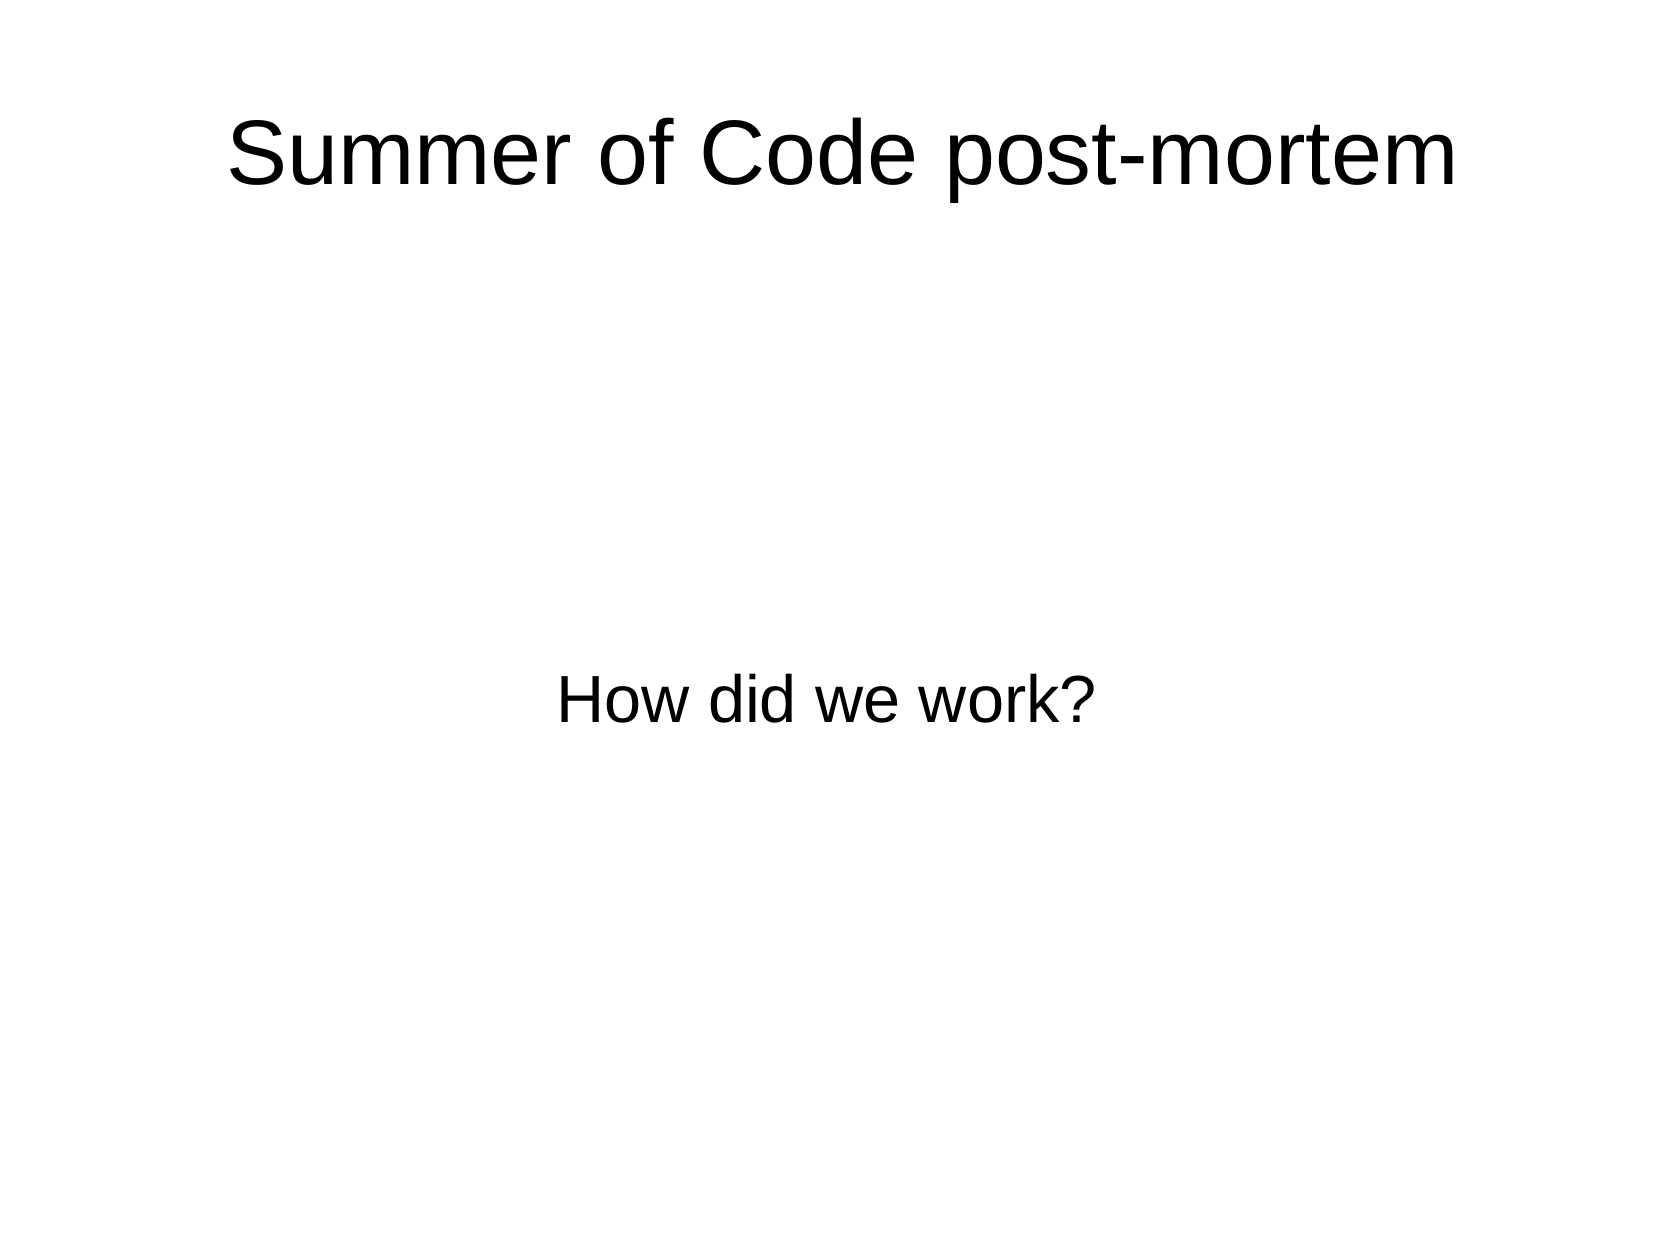

# Summer of Code post-mortem
How did we work?